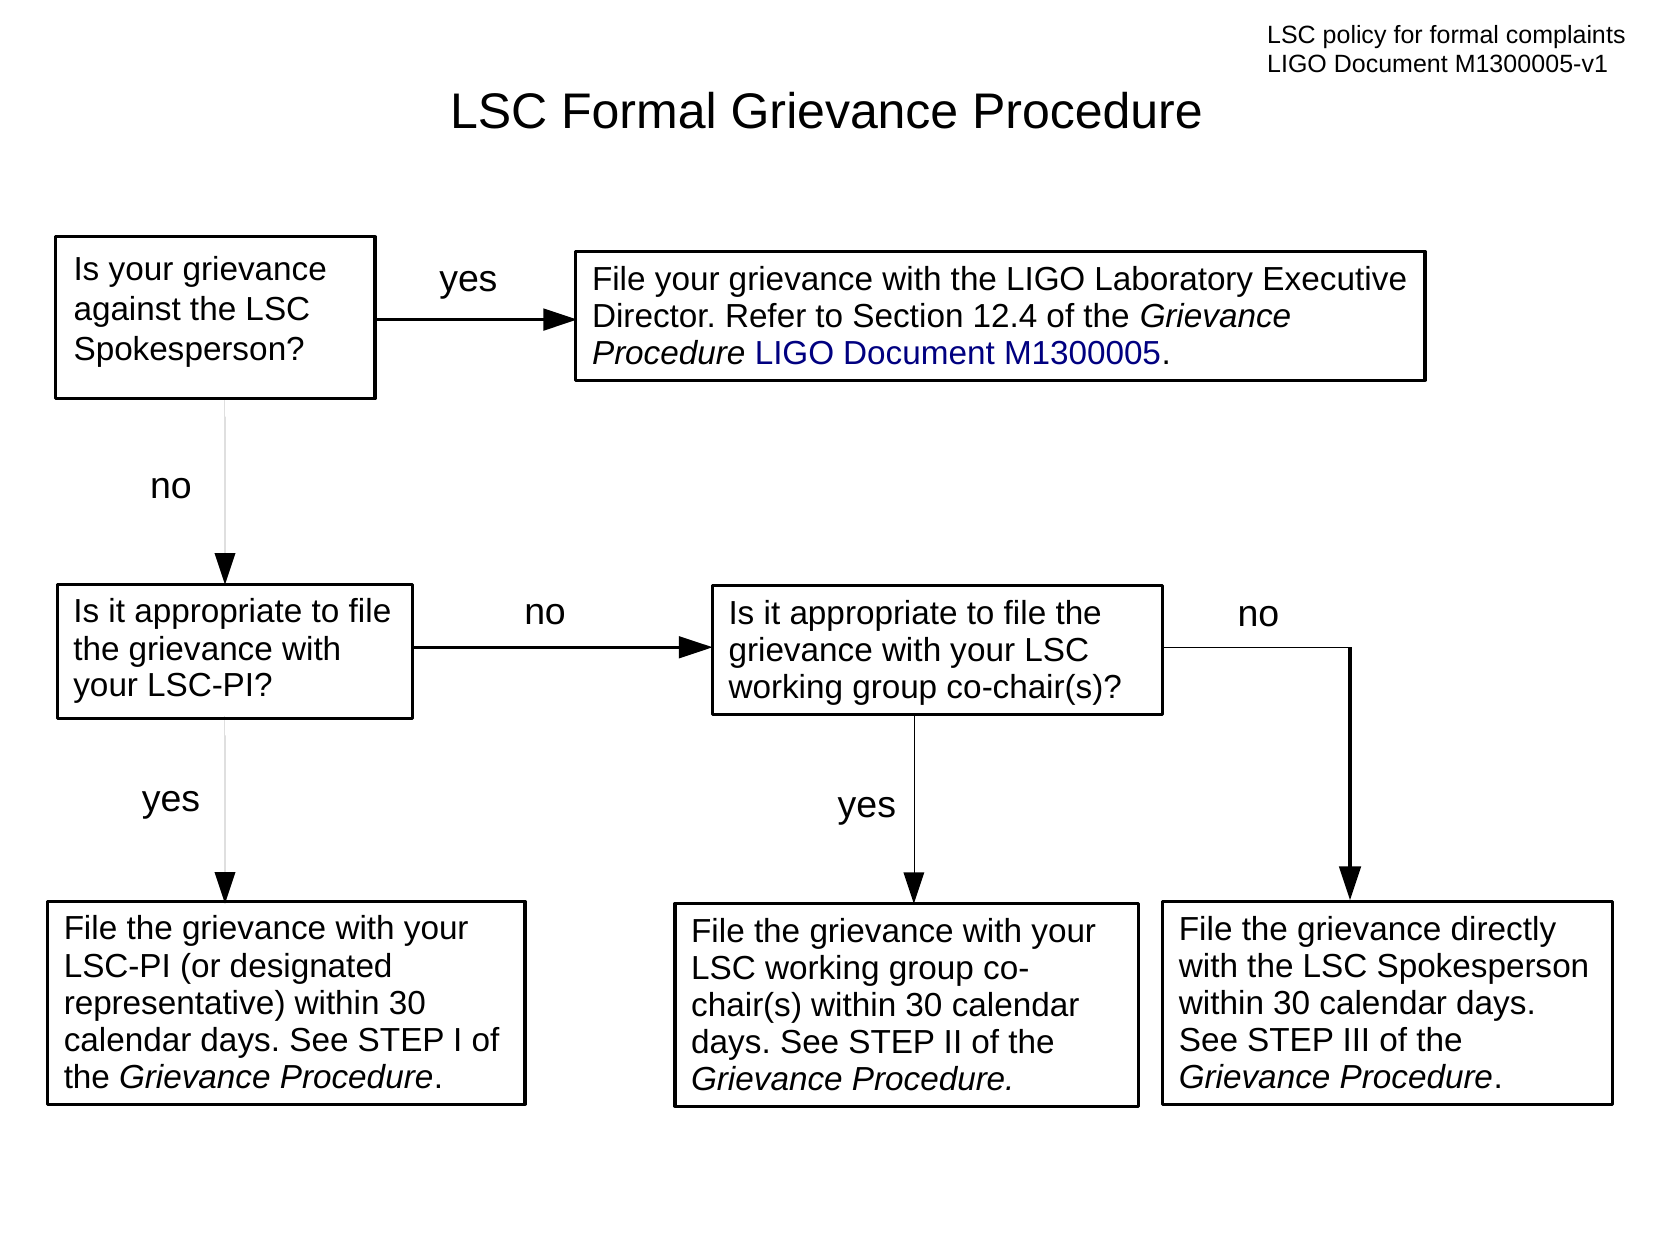

LSC policy for formal complaints
LIGO Document M1300005-v1
LSC Formal Grievance Procedure
Is your grievance against the LSC Spokesperson?
yes
File your grievance with the LIGO Laboratory Executive Director. Refer to Section 12.4 of the Grievance Procedure LIGO Document M1300005.
no
no
no
Is it appropriate to file the grievance with your LSC-PI?
Is it appropriate to file the grievance with your LSC working group co-chair(s)?
yes
yes
File the grievance with your LSC-PI (or designated representative) within 30 calendar days. See STEP I of the Grievance Procedure.
File the grievance directly with the LSC Spokesperson within 30 calendar days. See STEP III of the Grievance Procedure.
File the grievance with your LSC working group co-chair(s) within 30 calendar days. See STEP II of the Grievance Procedure.